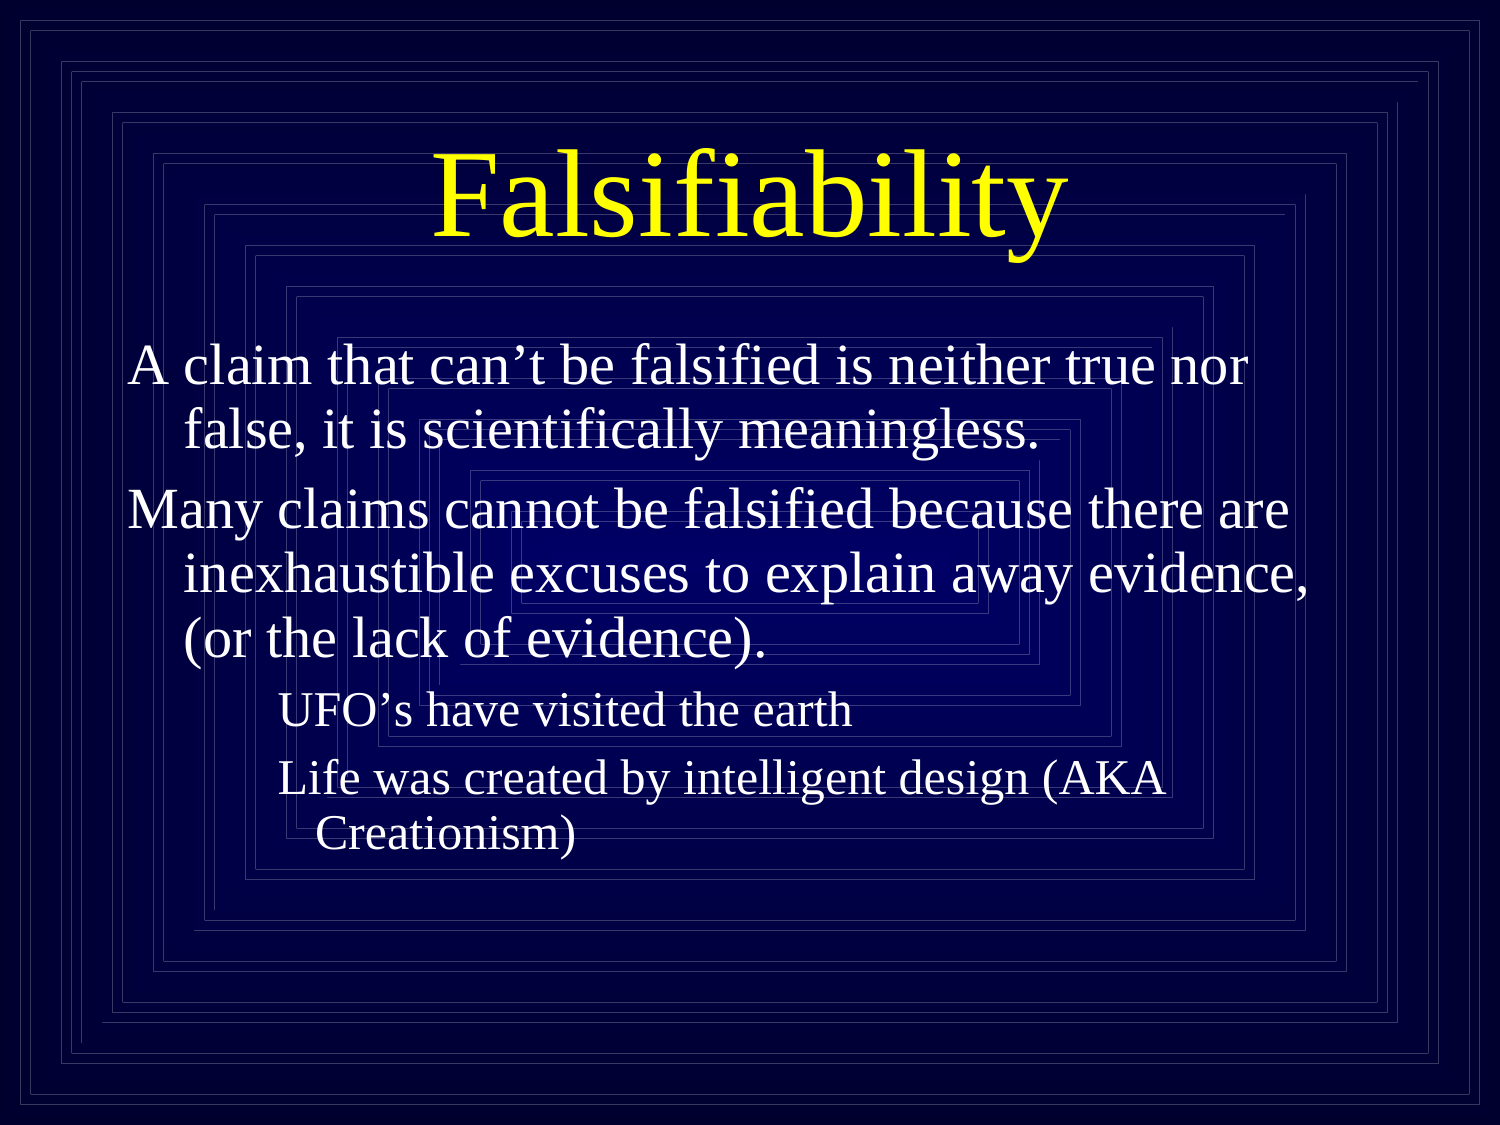

# Falsifiability
A claim that can’t be falsified is neither true nor false, it is scientifically meaningless.
Many claims cannot be falsified because there are inexhaustible excuses to explain away evidence, (or the lack of evidence).
UFO’s have visited the earth
Life was created by intelligent design (AKA Creationism)